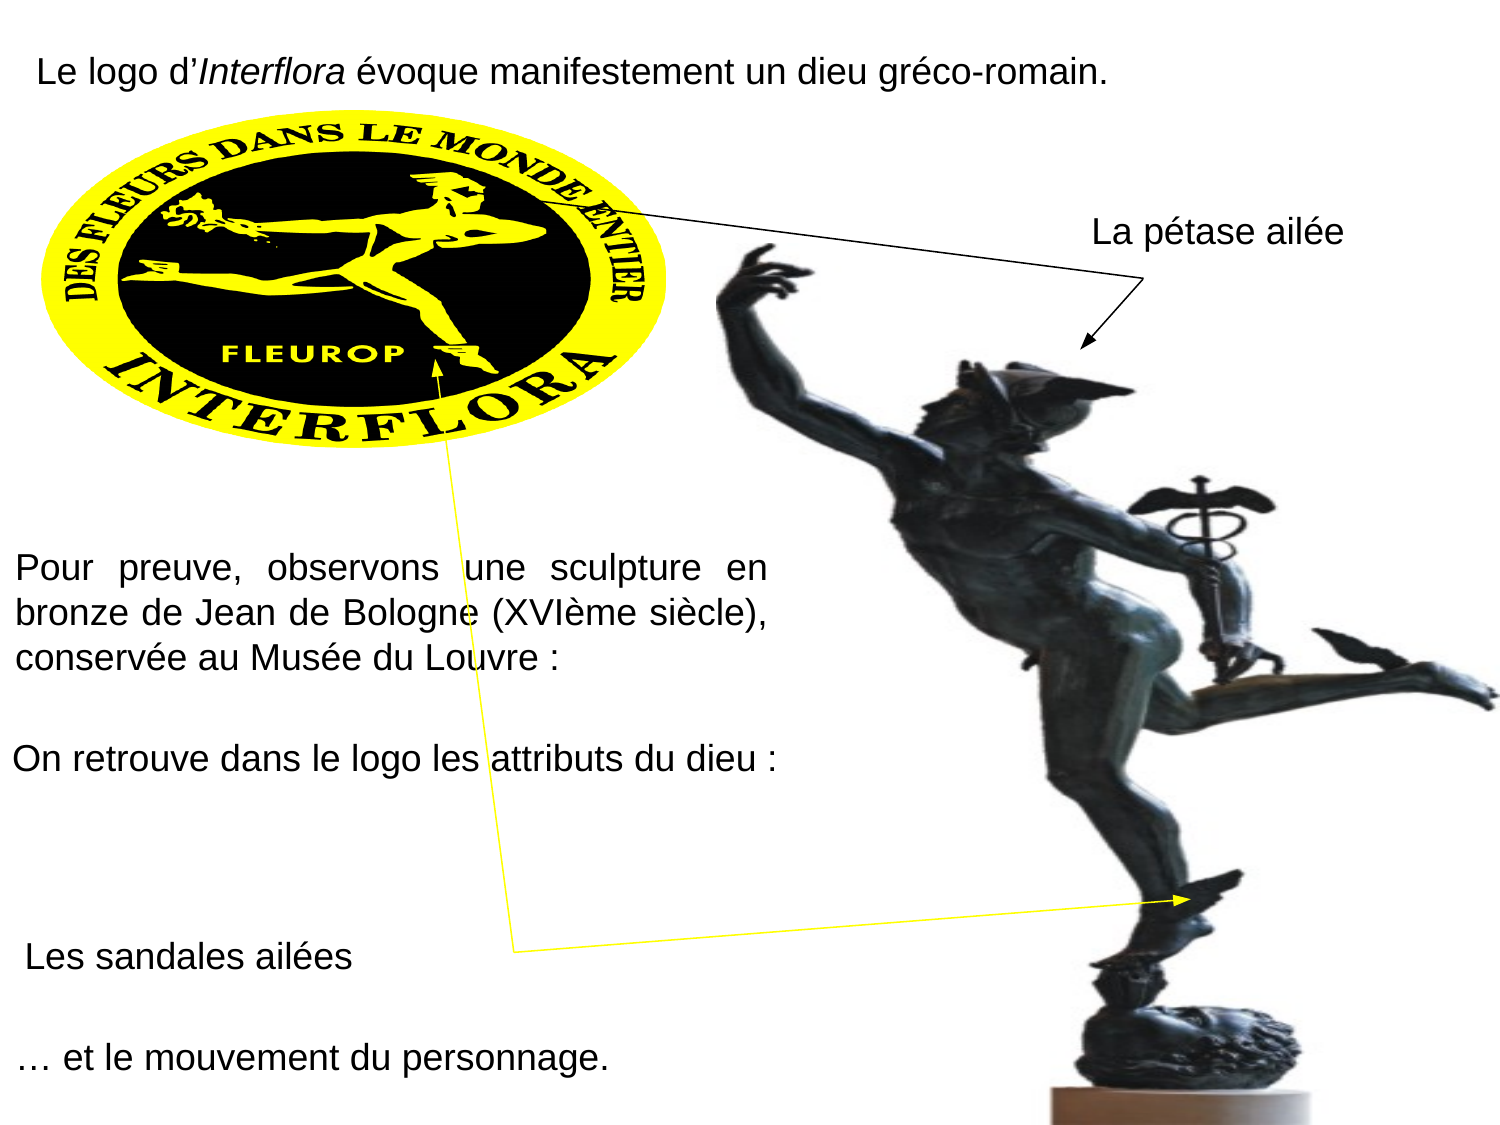

Le logo d’Interflora évoque manifestement un dieu gréco-romain.
La pétase ailée
Pour preuve, observons une sculpture en bronze de Jean de Bologne (XVIème siècle), conservée au Musée du Louvre :
On retrouve dans le logo les attributs du dieu :
Les sandales ailées
… et le mouvement du personnage.